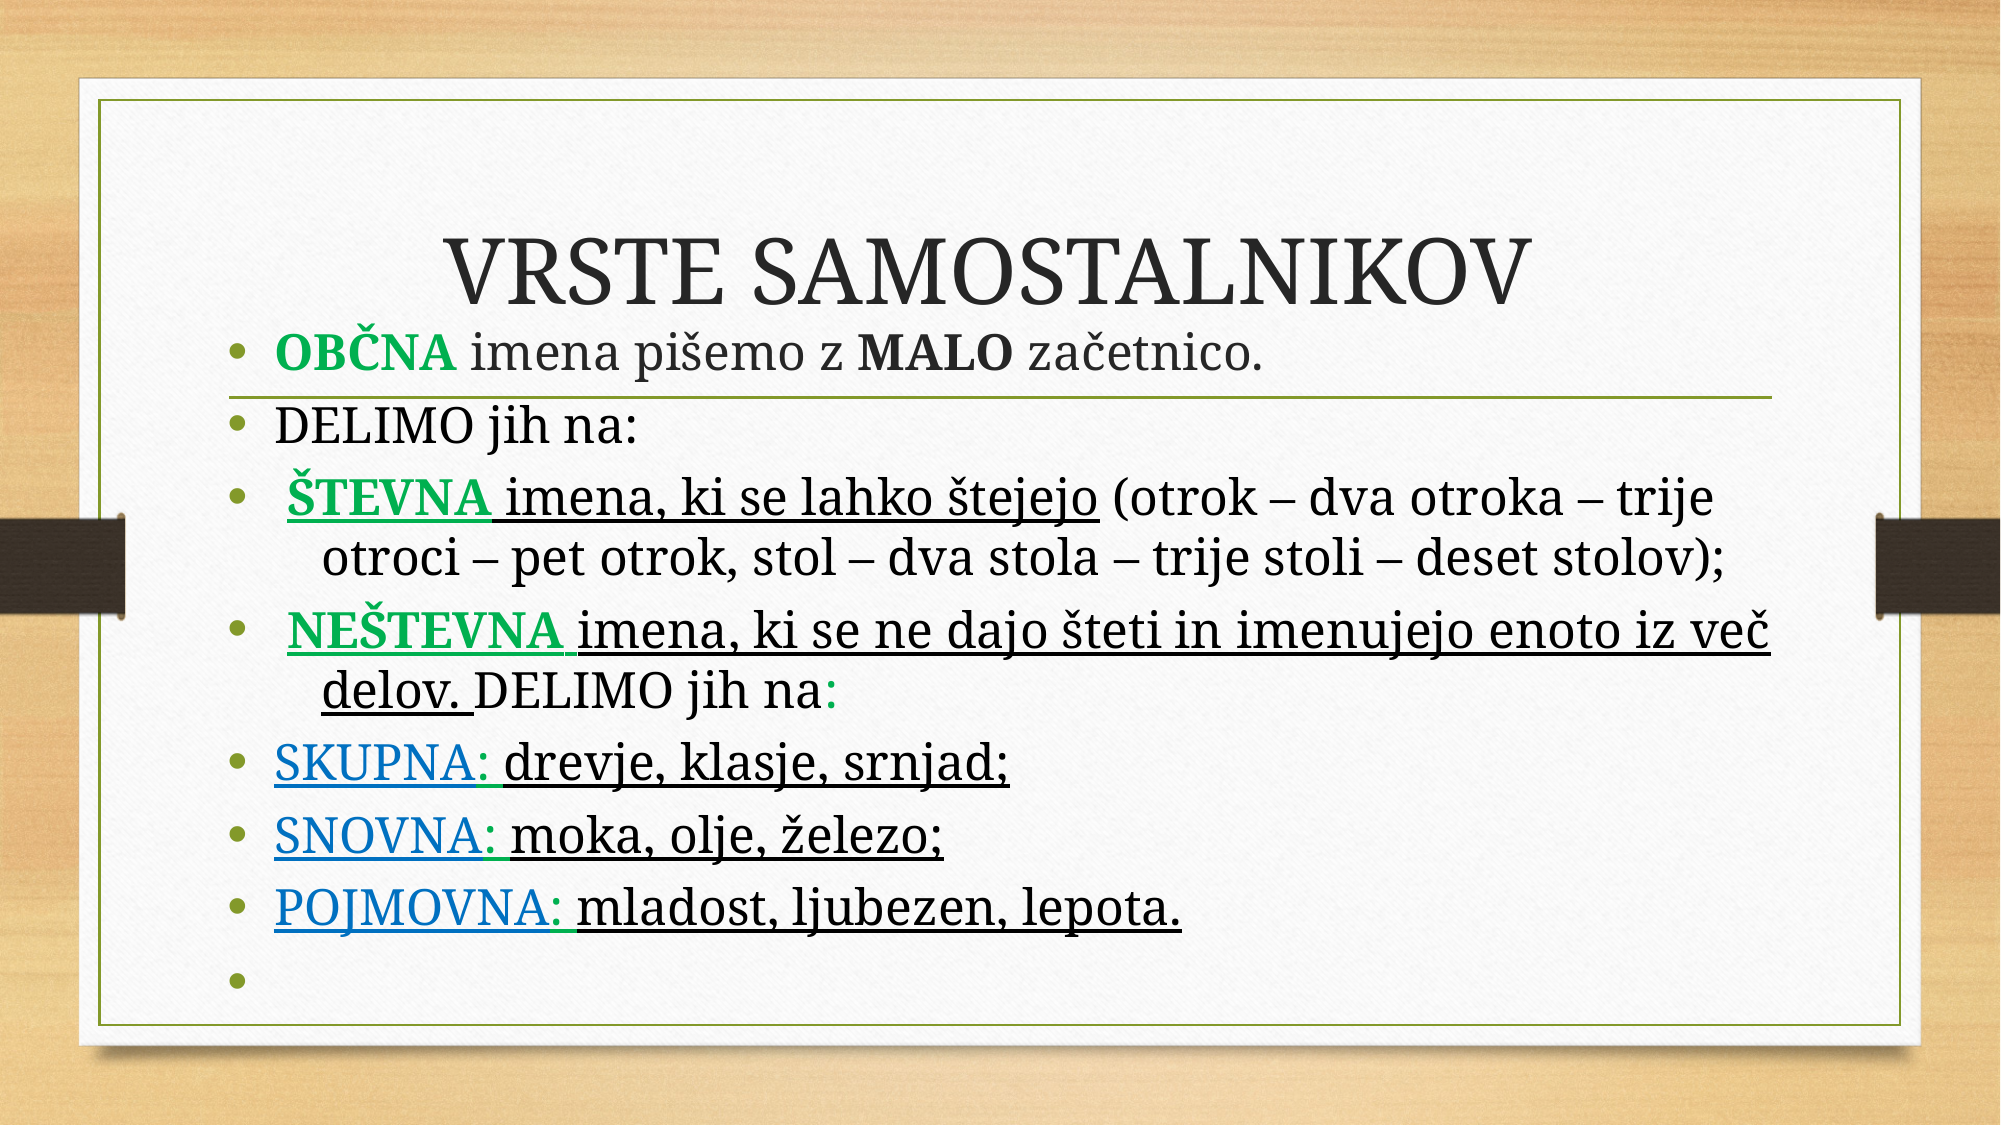

# VRSTE SAMOSTALNIKOV
OBČNA imena pišemo z MALO začetnico.
DELIMO jih na:
 ŠTEVNA imena, ki se lahko štejejo (otrok – dva otroka – trije otroci – pet otrok, stol – dva stola – trije stoli – deset stolov);
 NEŠTEVNA imena, ki se ne dajo šteti in imenujejo enoto iz več delov. DELIMO jih na:
SKUPNA: drevje, klasje, srnjad;
SNOVNA: moka, olje, železo;
POJMOVNA: mladost, ljubezen, lepota.